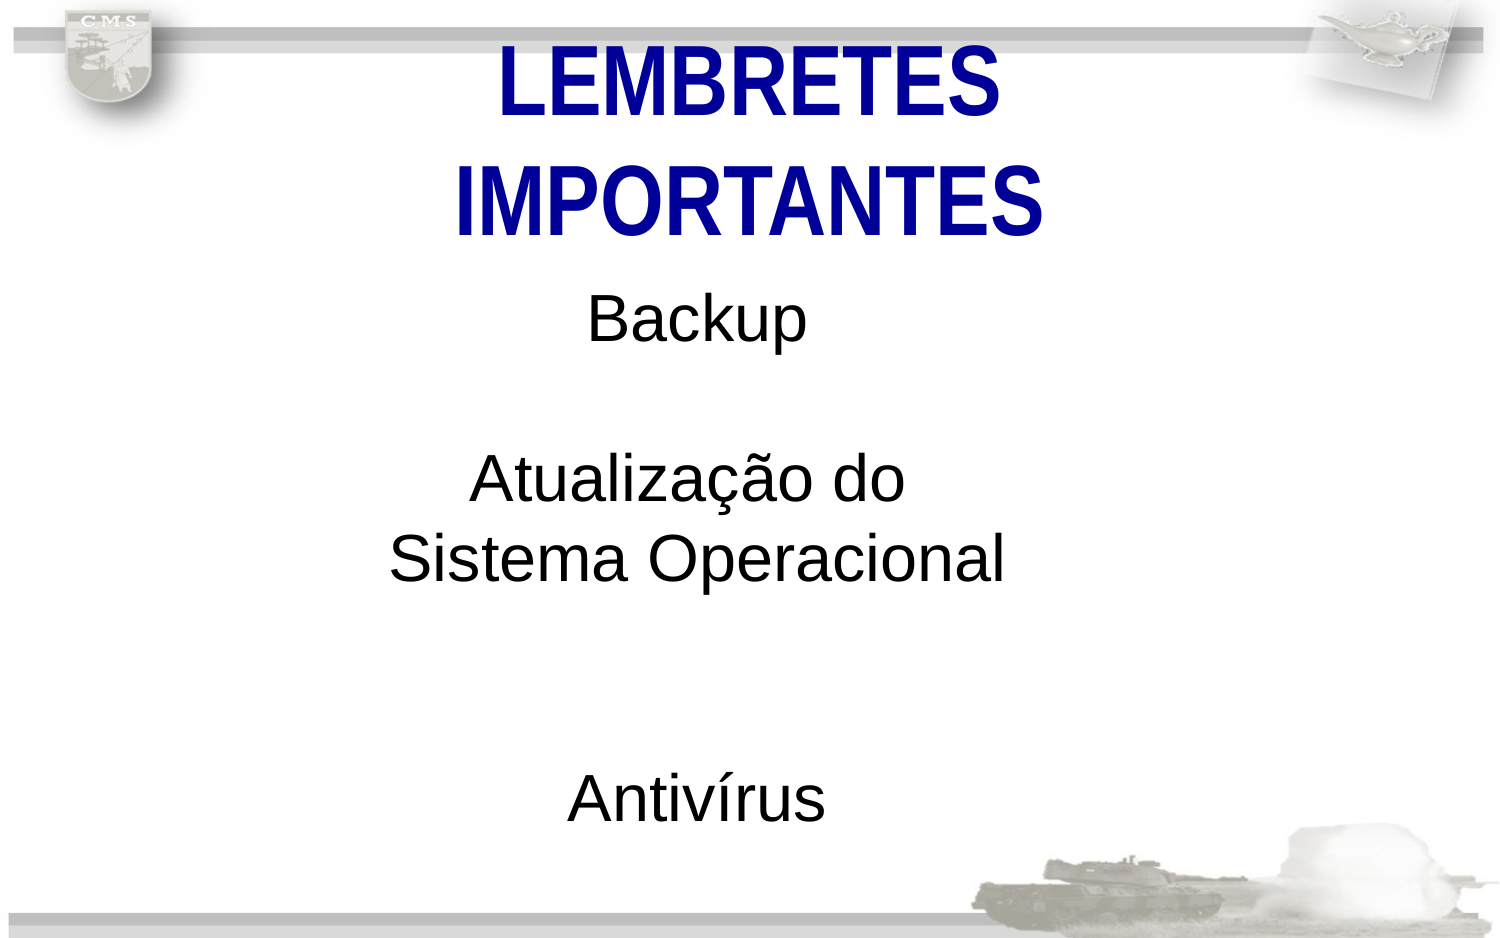

LEMBRETES
IMPORTANTES
Backup
Atualização do
Sistema Operacional
Antivírus